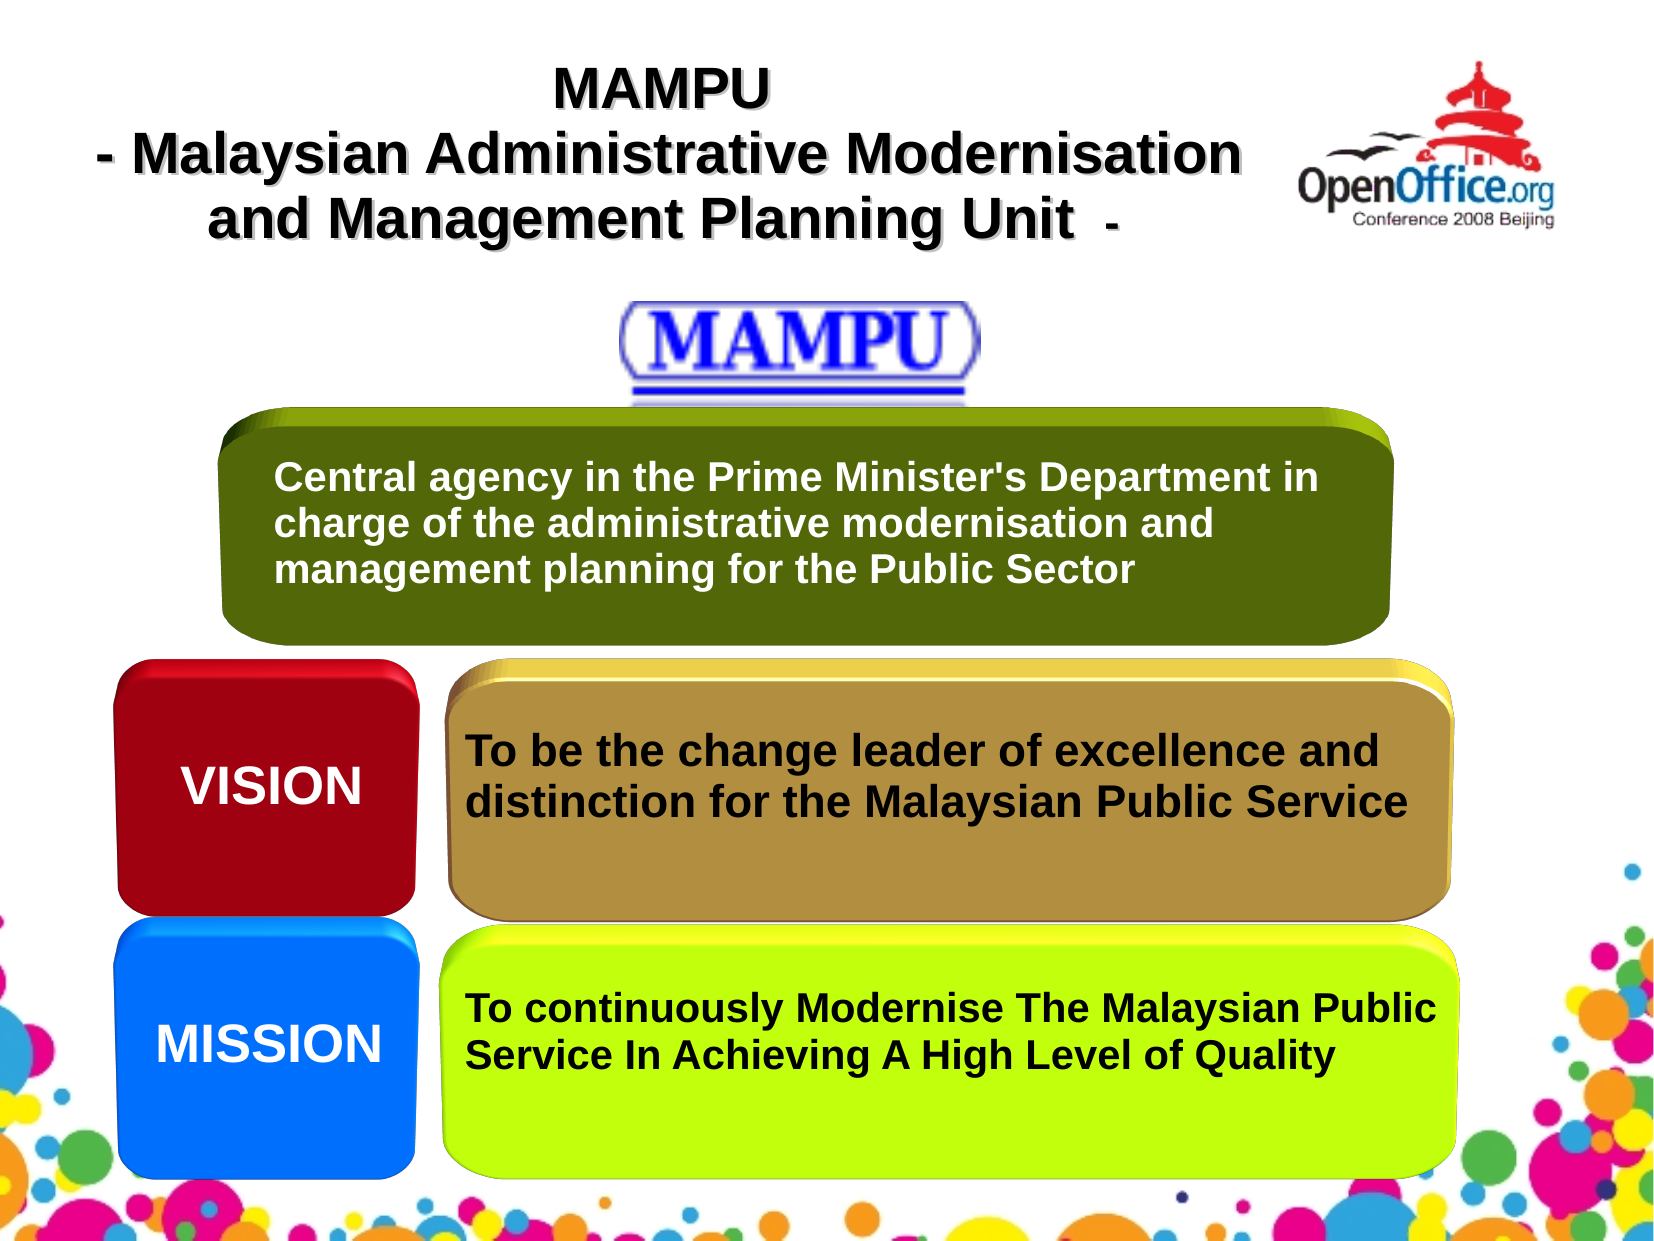

# MAMPU - Malaysian Administrative Modernisation and Management Planning Unit -
Central agency in the Prime Minister's Department in charge of the administrative modernisation and management planning for the Public Sector
To be the change leader of excellence and distinction for the Malaysian Public Service
VISION
MISSION
To continuously Modernise The Malaysian Public Service In Achieving A High Level of Quality